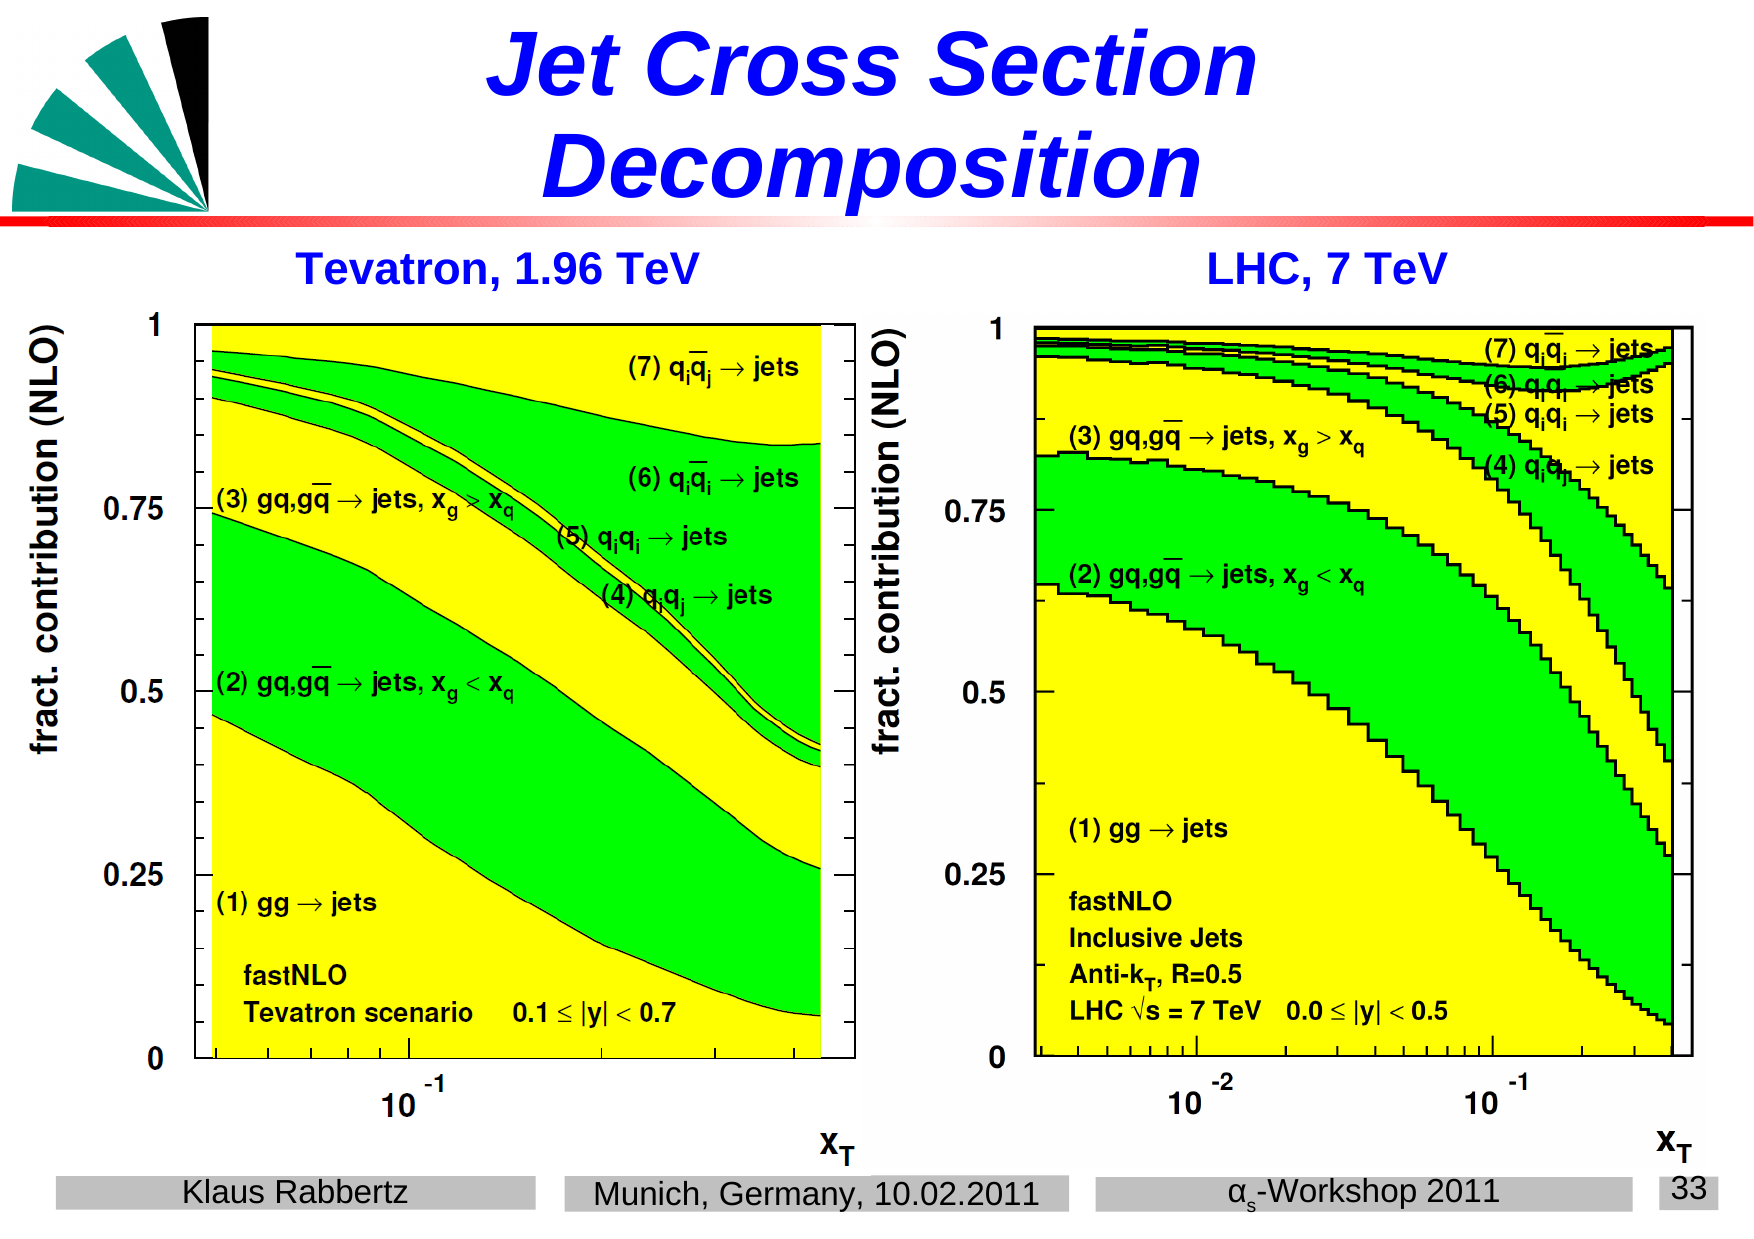

# Jet Cross Section Decomposition
Tevatron, 1.96 TeV
LHC, 7 TeV